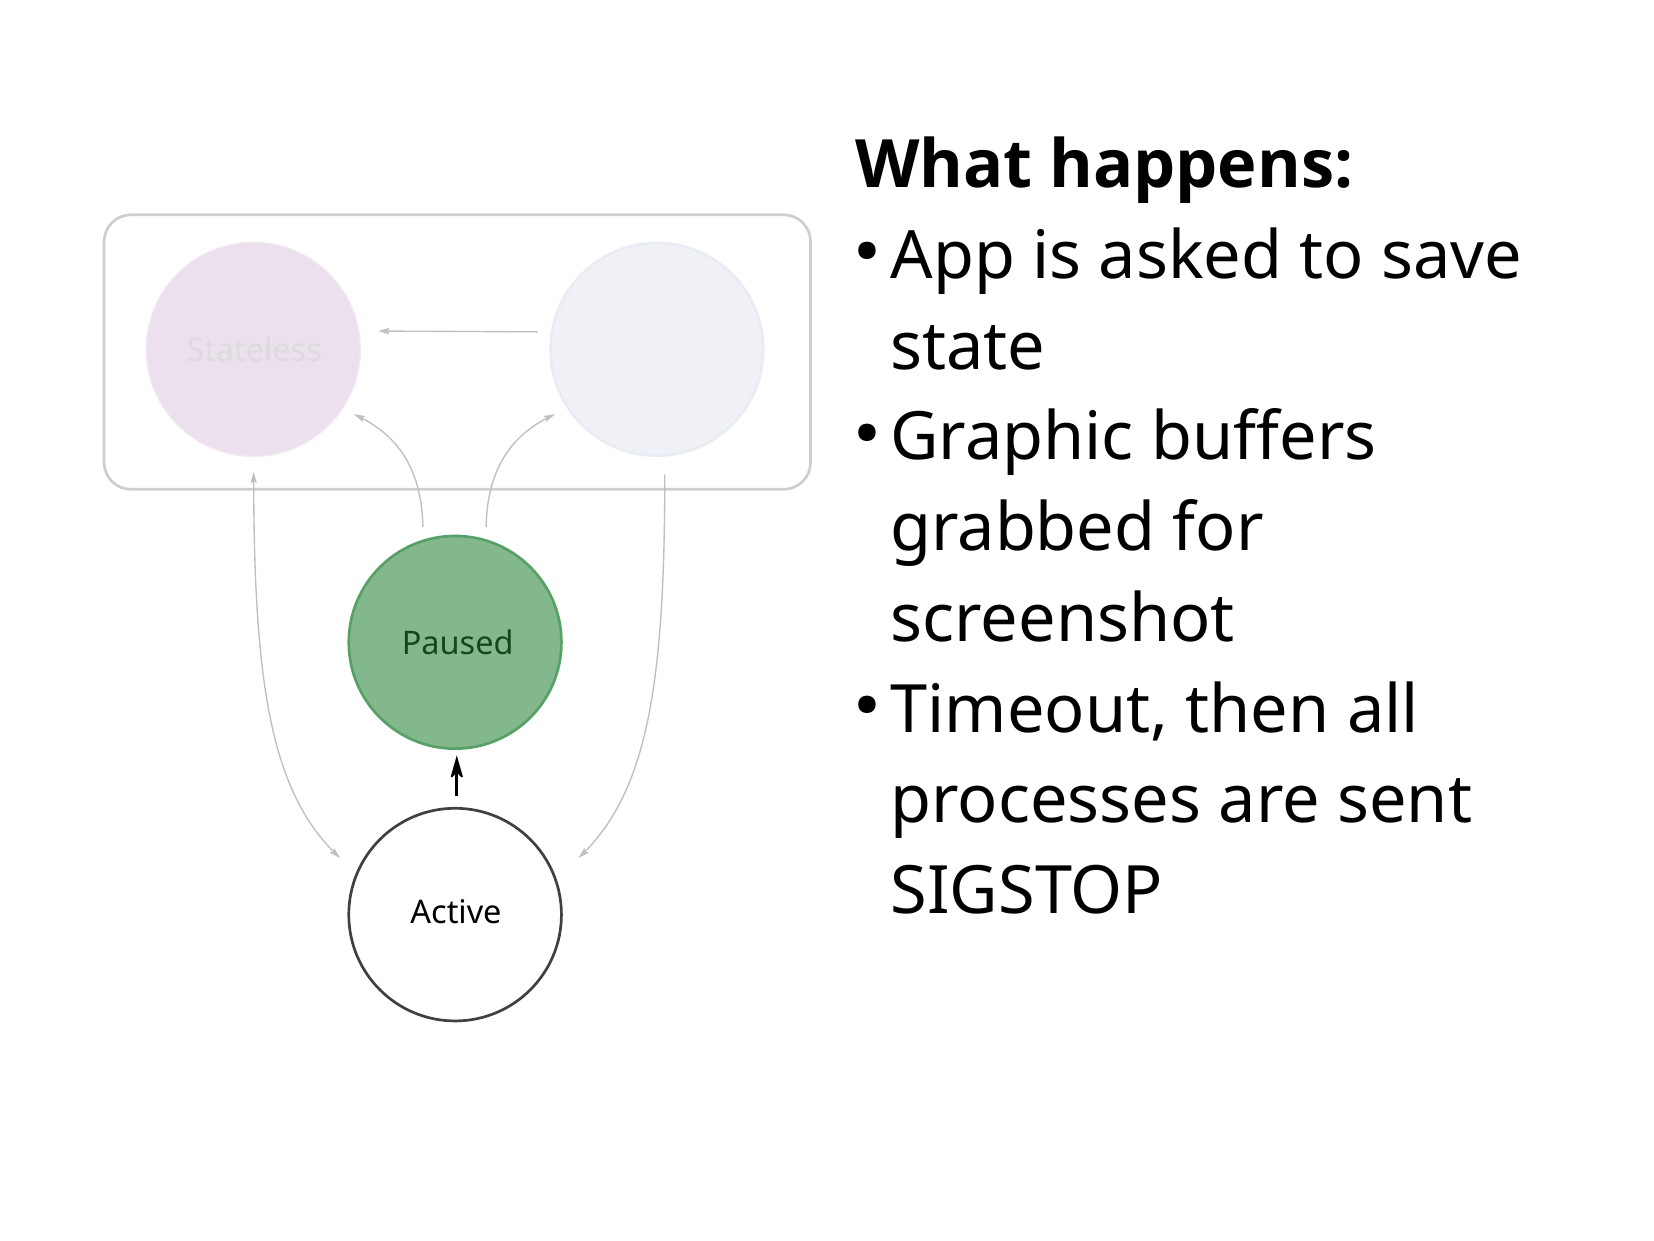

# What happens:
App is asked to save state
Graphic buffers grabbed for screenshot
Timeout, then all processes are sent SIGSTOP